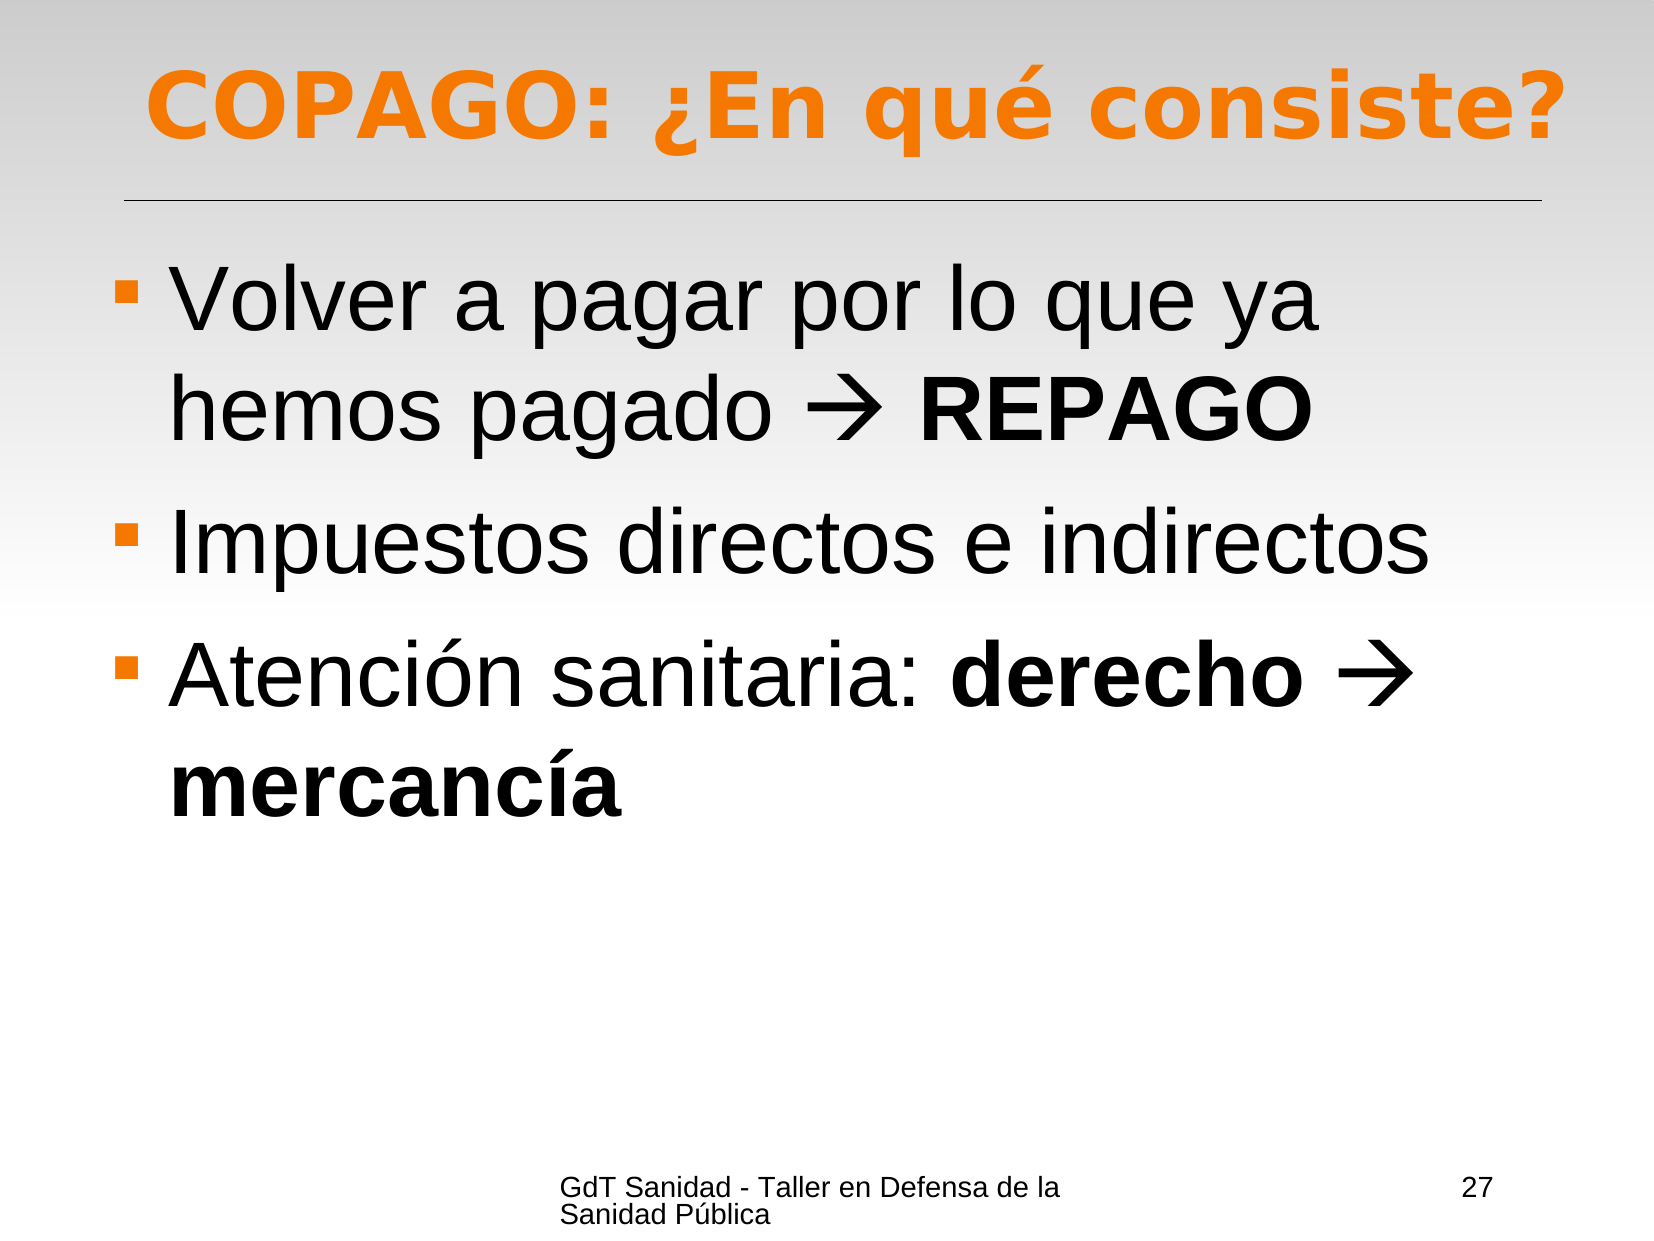

# COPAGO: ¿En qué consiste?
Volver a pagar por lo que ya hemos pagado  REPAGO
Impuestos directos e indirectos
Atención sanitaria: derecho  mercancía
GdT Sanidad - Taller en Defensa de la Sanidad Pública
27